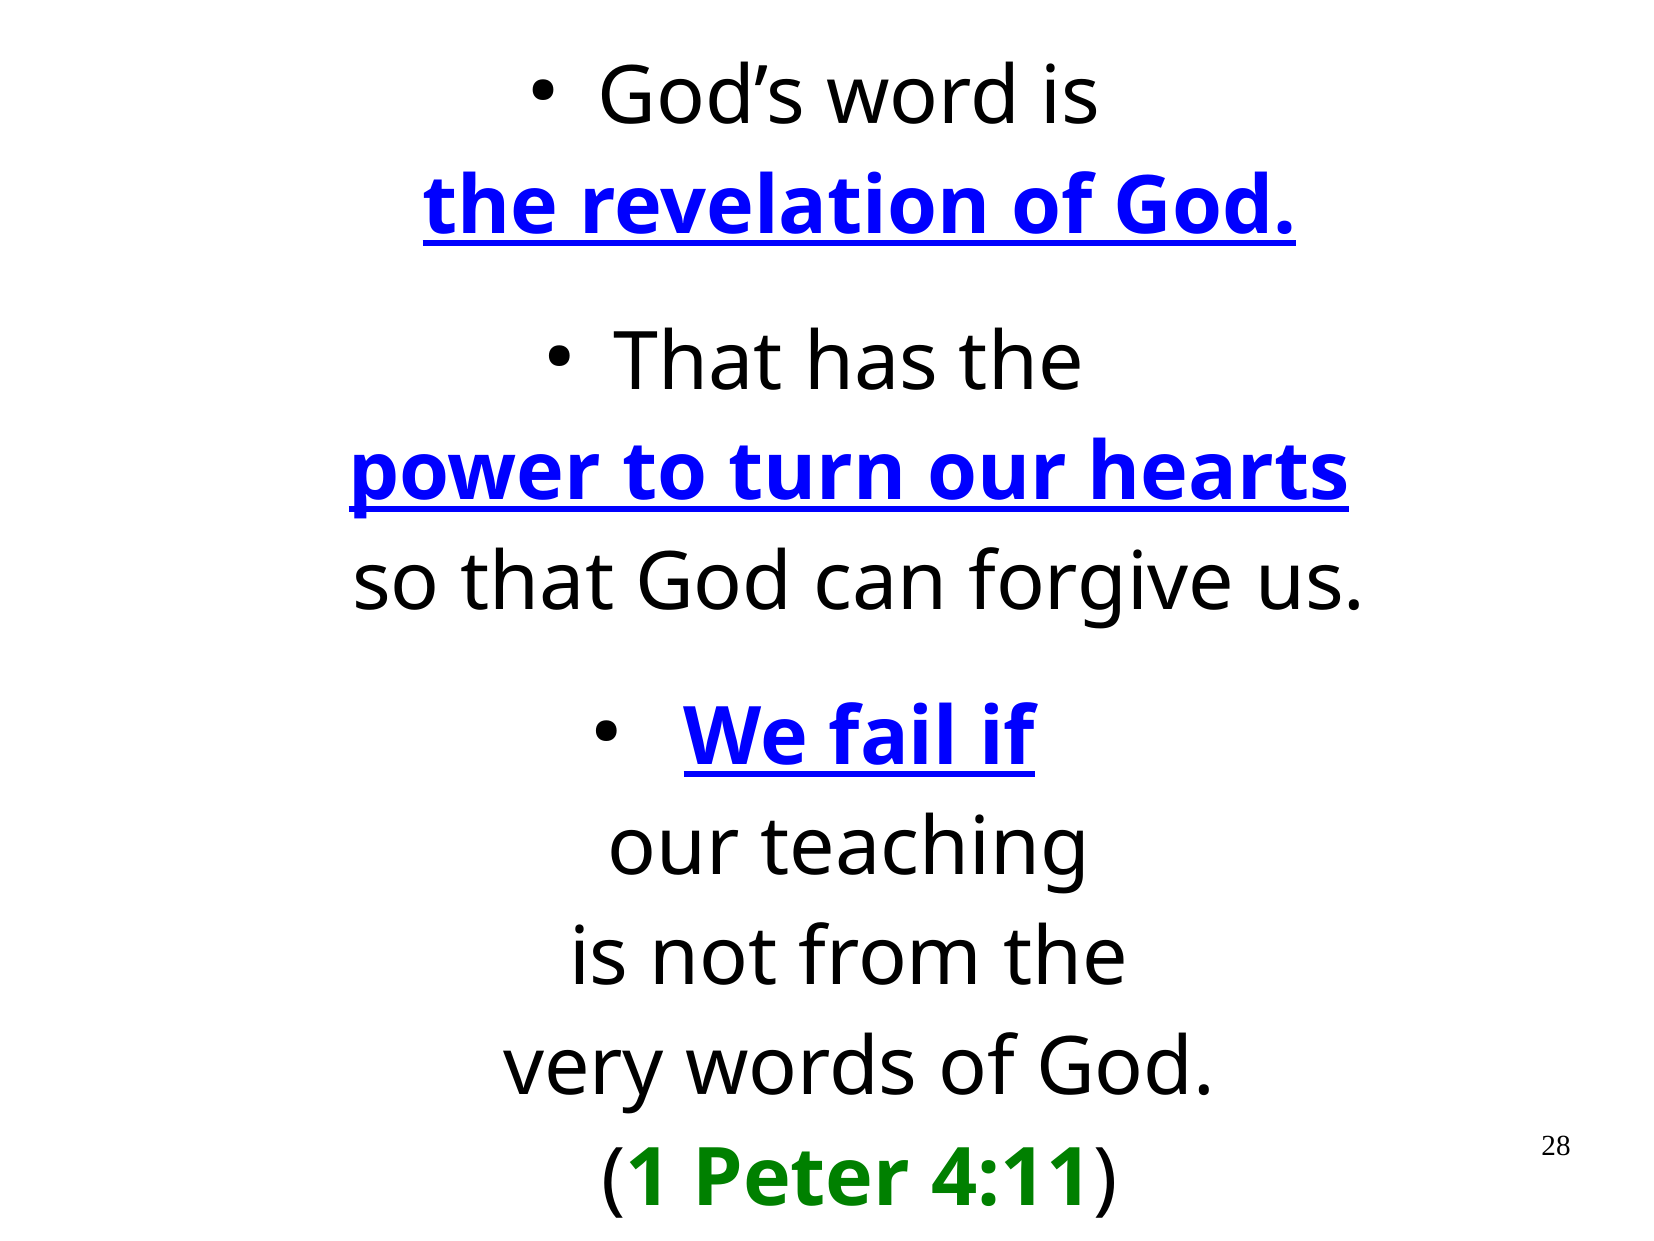

# God’s word is the revelation of God.
That has the
power to turn our hearts
so that God can forgive us.
 We fail if
our teaching
is not from the
very words of God.
(1 Peter 4:11)
28